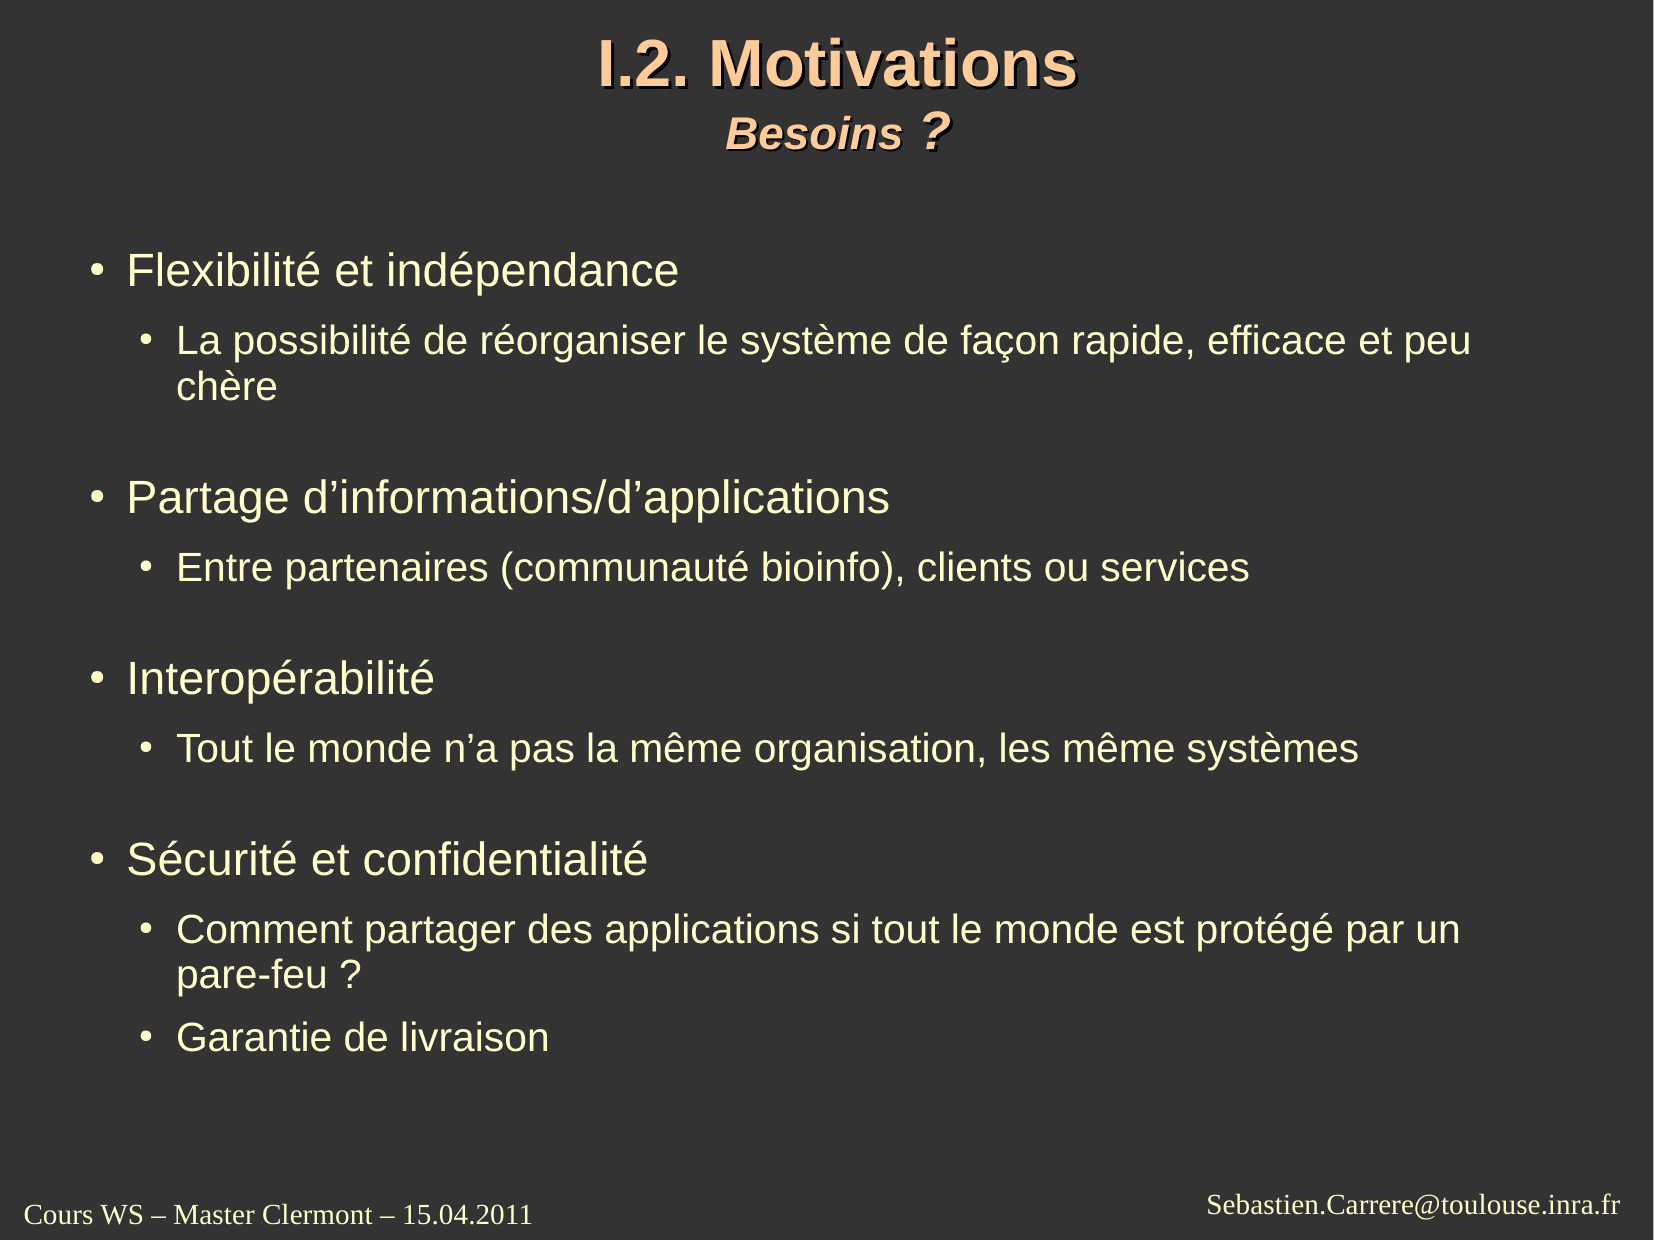

# I.2. Motivations Besoins ?
Flexibilité et indépendance
La possibilité de réorganiser le système de façon rapide, efficace et peu chère
Partage d’informations/d’applications
Entre partenaires (communauté bioinfo), clients ou services
Interopérabilité
Tout le monde n’a pas la même organisation, les même systèmes
Sécurité et confidentialité
Comment partager des applications si tout le monde est protégé par un pare-feu ?
Garantie de livraison